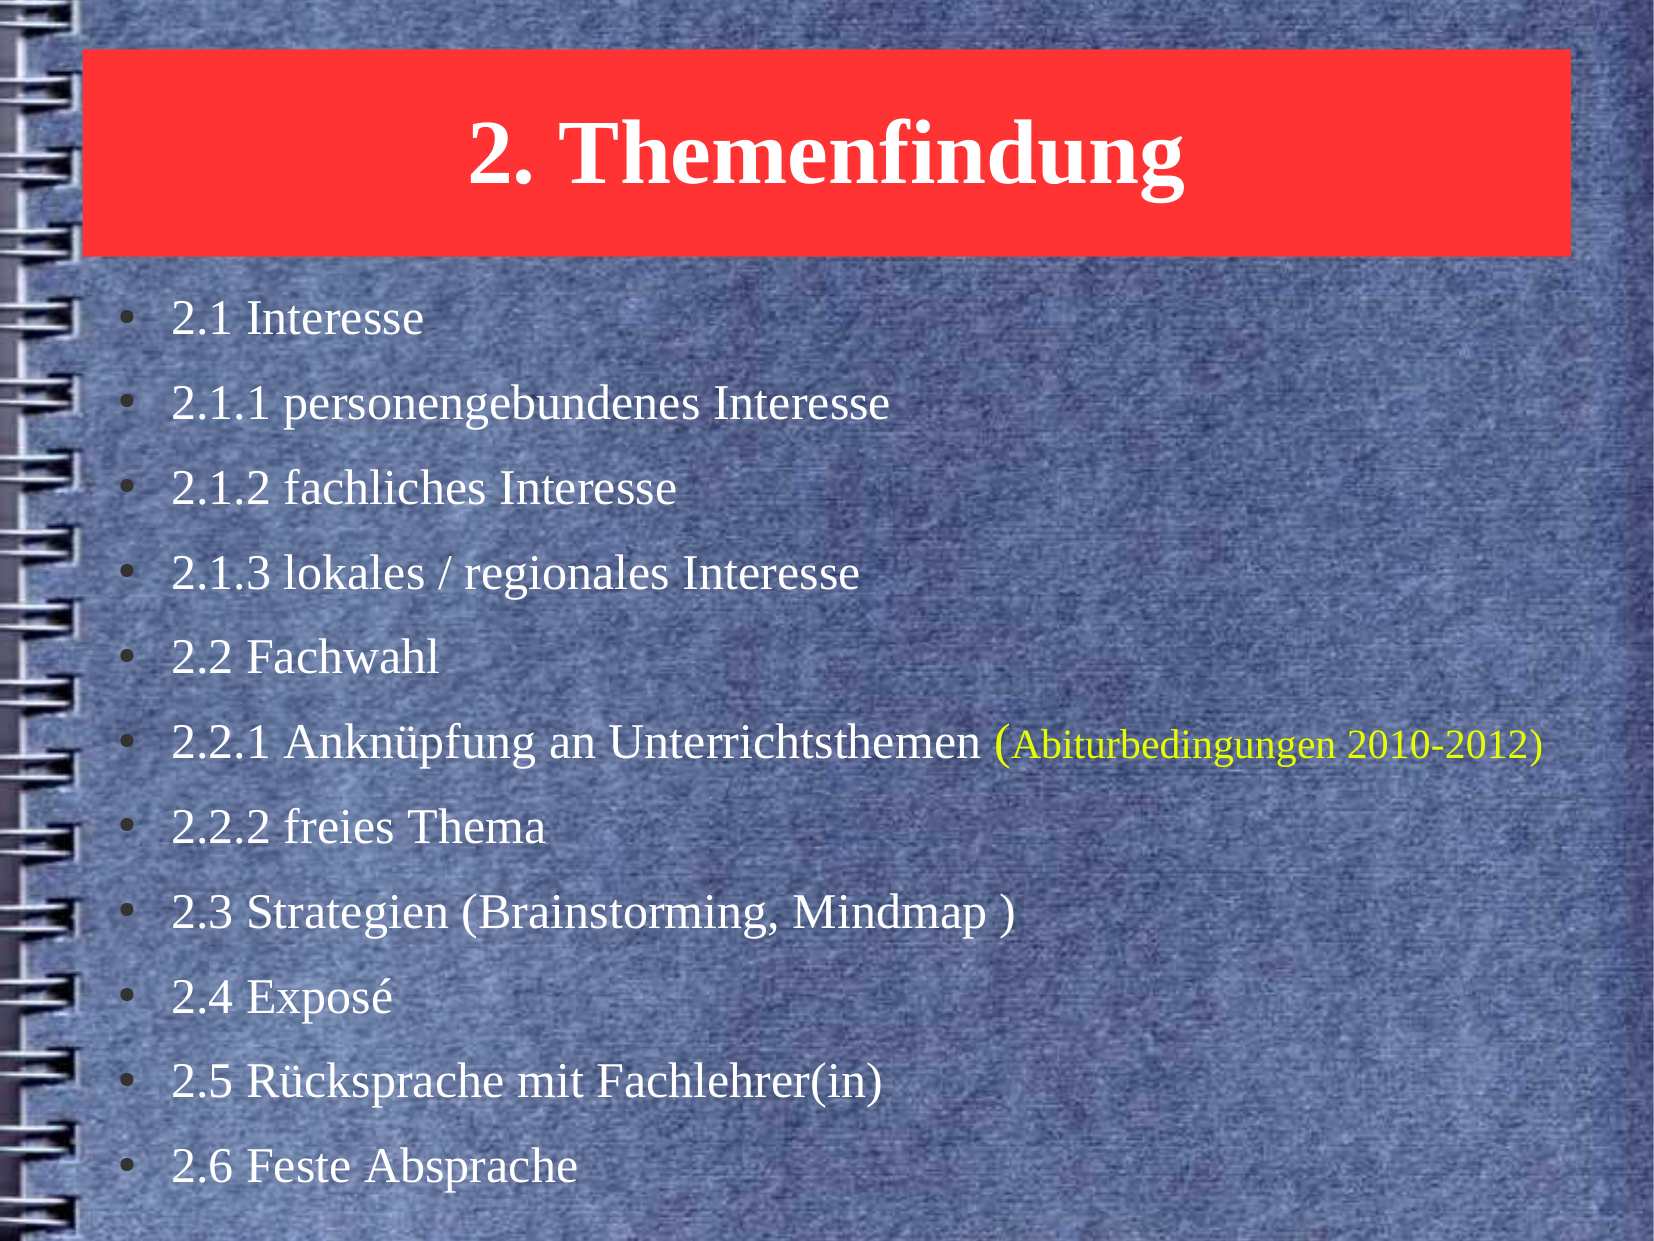

# 2. Themenfindung
2.1 Interesse
2.1.1 personengebundenes Interesse
2.1.2 fachliches Interesse
2.1.3 lokales / regionales Interesse
2.2 Fachwahl
2.2.1 Anknüpfung an Unterrichtsthemen (Abiturbedingungen 2010-2012)
2.2.2 freies Thema
2.3 Strategien (Brainstorming, Mindmap )
2.4 Exposé
2.5 Rücksprache mit Fachlehrer(in)
2.6 Feste Absprache